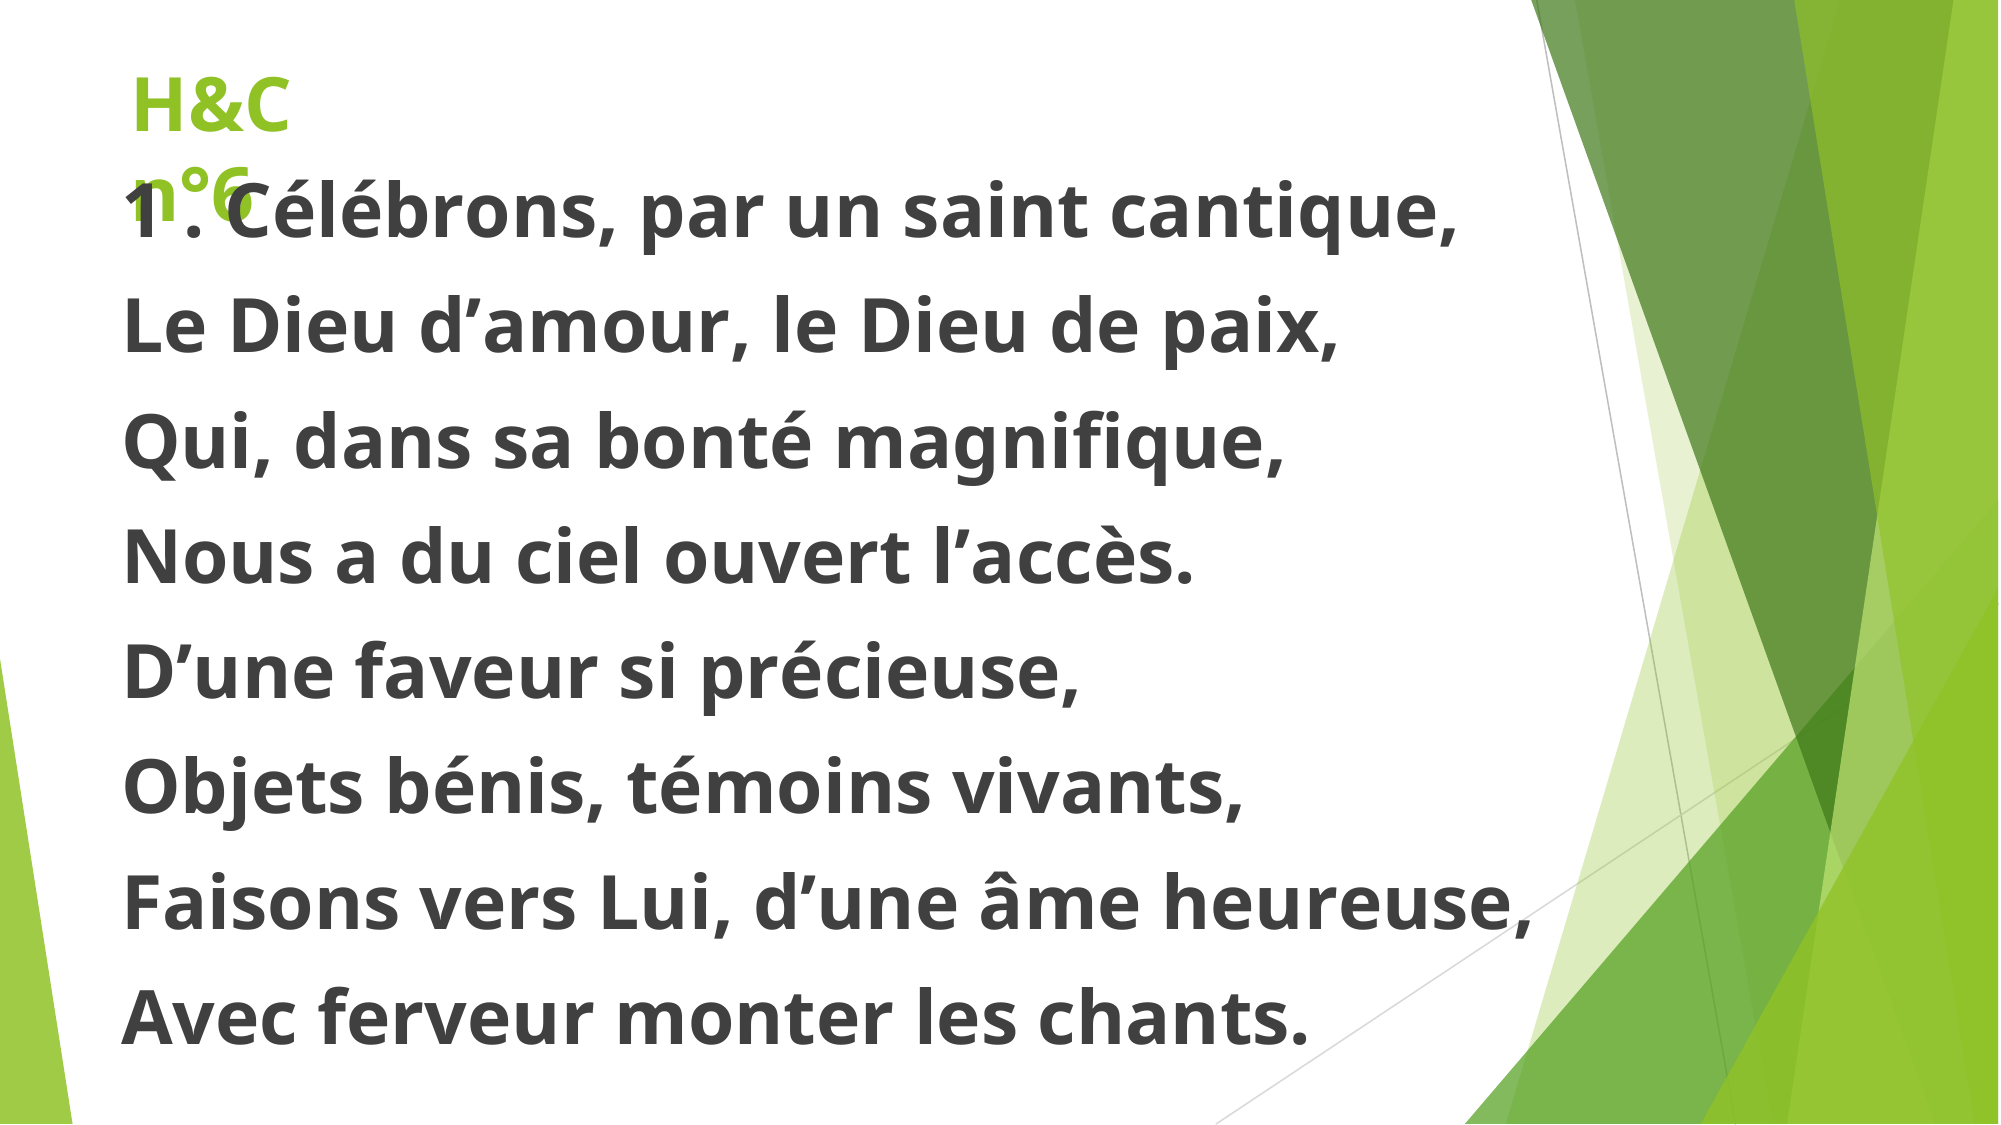

H&C n°6
1 . Célébrons, par un saint cantique,
Le Dieu d’amour, le Dieu de paix,
Qui, dans sa bonté magnifique,
Nous a du ciel ouvert l’accès.
D’une faveur si précieuse,
Objets bénis, témoins vivants,
Faisons vers Lui, d’une âme heureuse,
Avec ferveur monter les chants.